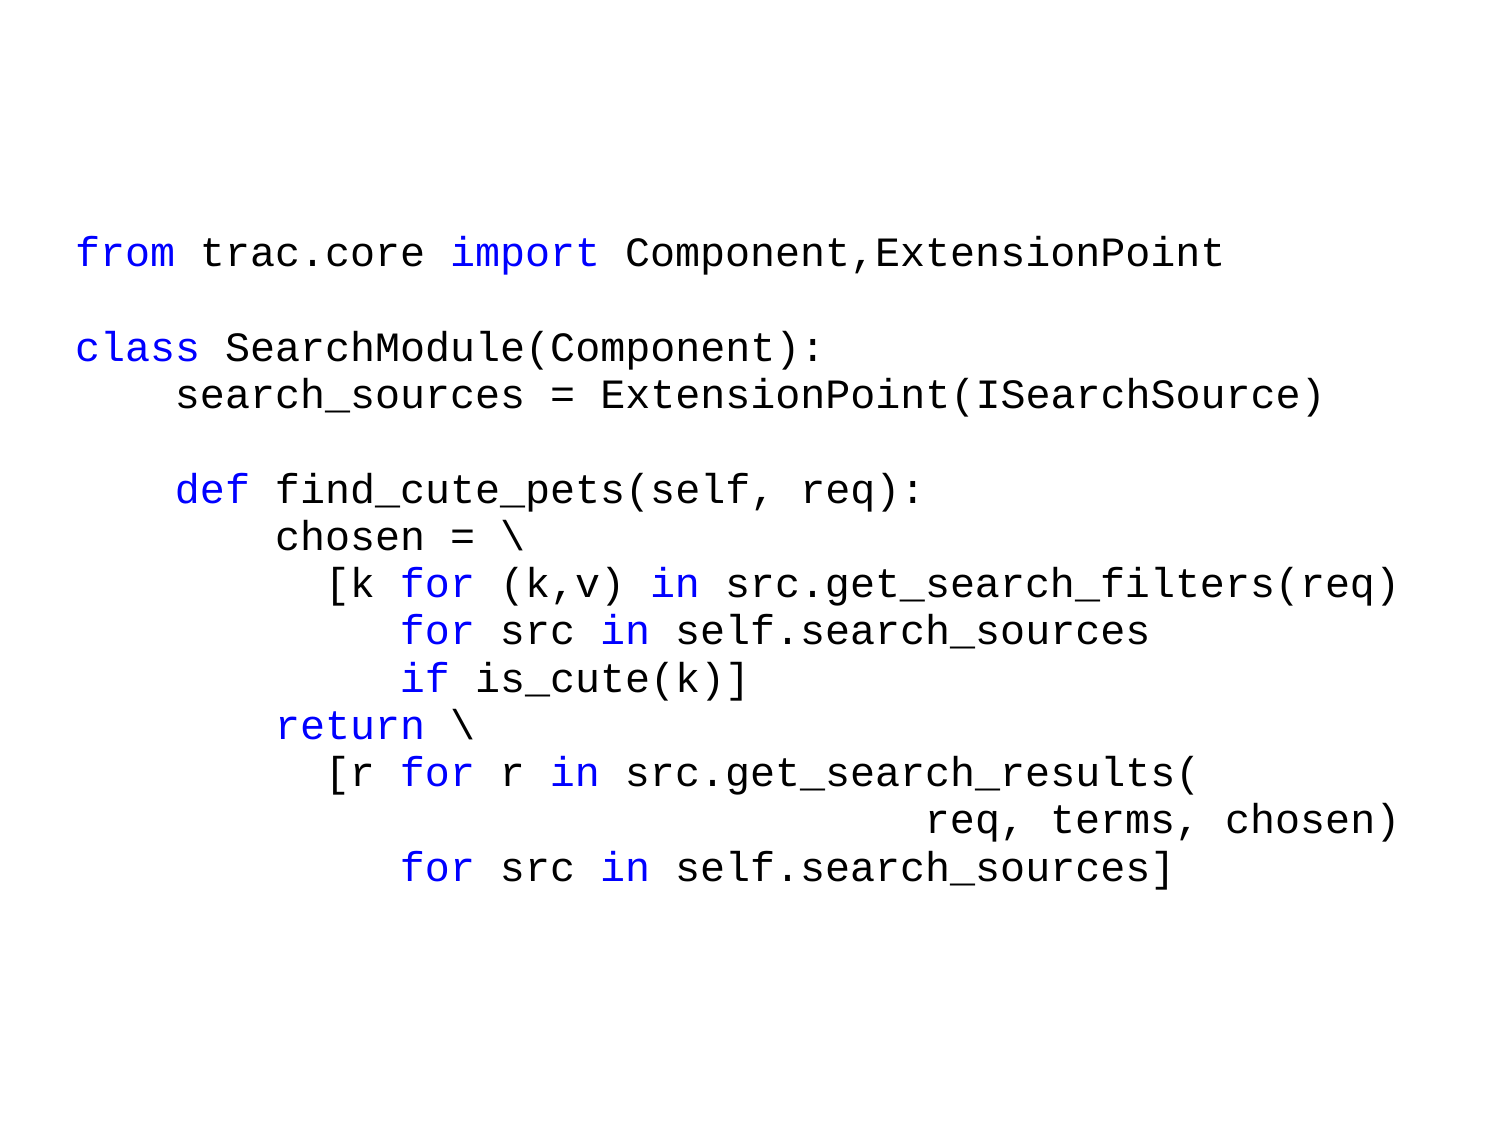

# from trac.core import Component,ExtensionPoint
class SearchModule(Component):
 search_sources = ExtensionPoint(ISearchSource)
 def find_cute_pets(self, req):
 chosen = \
 [k for (k,v) in src.get_search_filters(req)
 for src in self.search_sources
 if is_cute(k)]
 return \
 [r for r in src.get_search_results(
 req, terms, chosen)
 for src in self.search_sources]